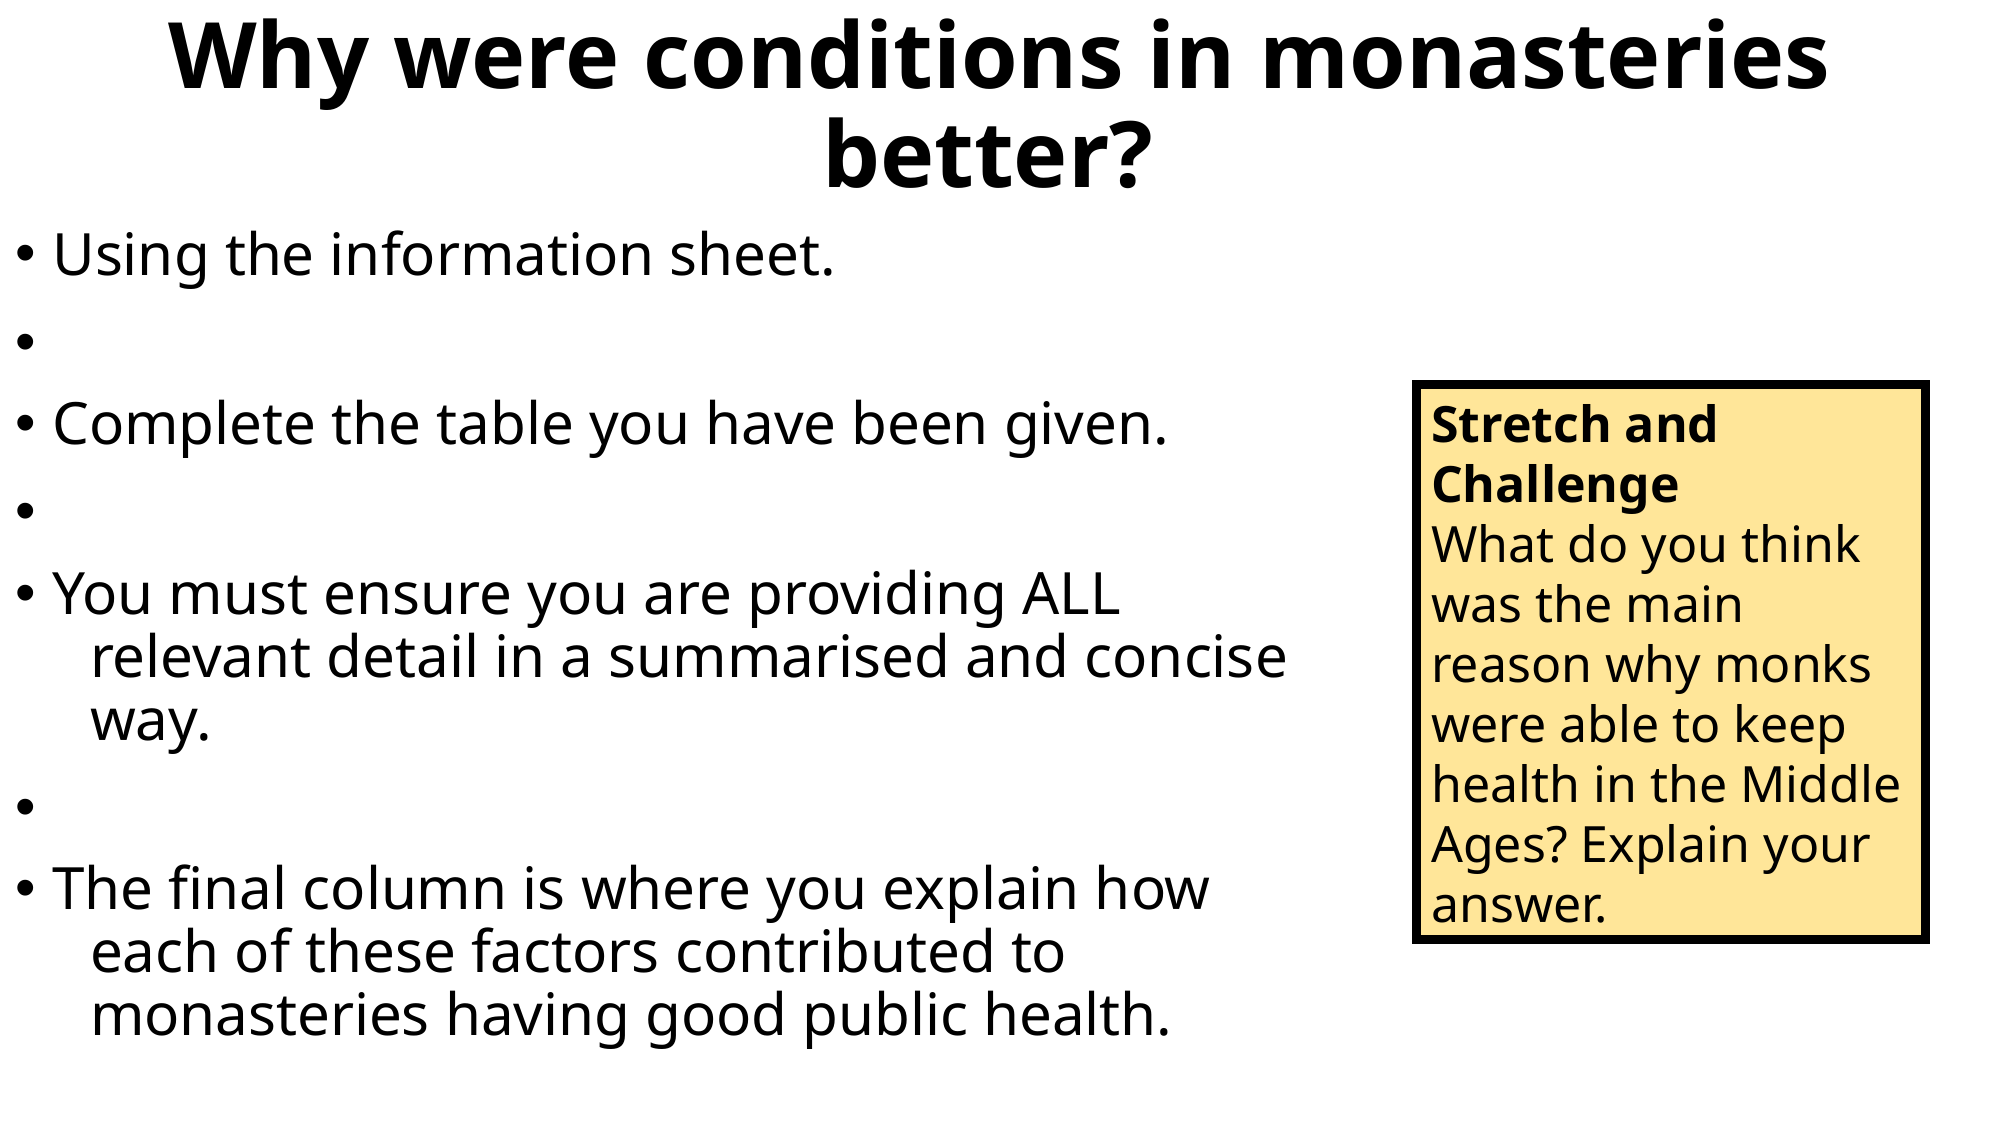

# Why were conditions in monasteries better?
Using the information sheet.
Complete the table you have been given.
You must ensure you are providing ALL relevant detail in a summarised and concise way.
The final column is where you explain how each of these factors contributed to monasteries having good public health.
Stretch and Challenge
What do you think was the main reason why monks were able to keep health in the Middle Ages? Explain your answer.